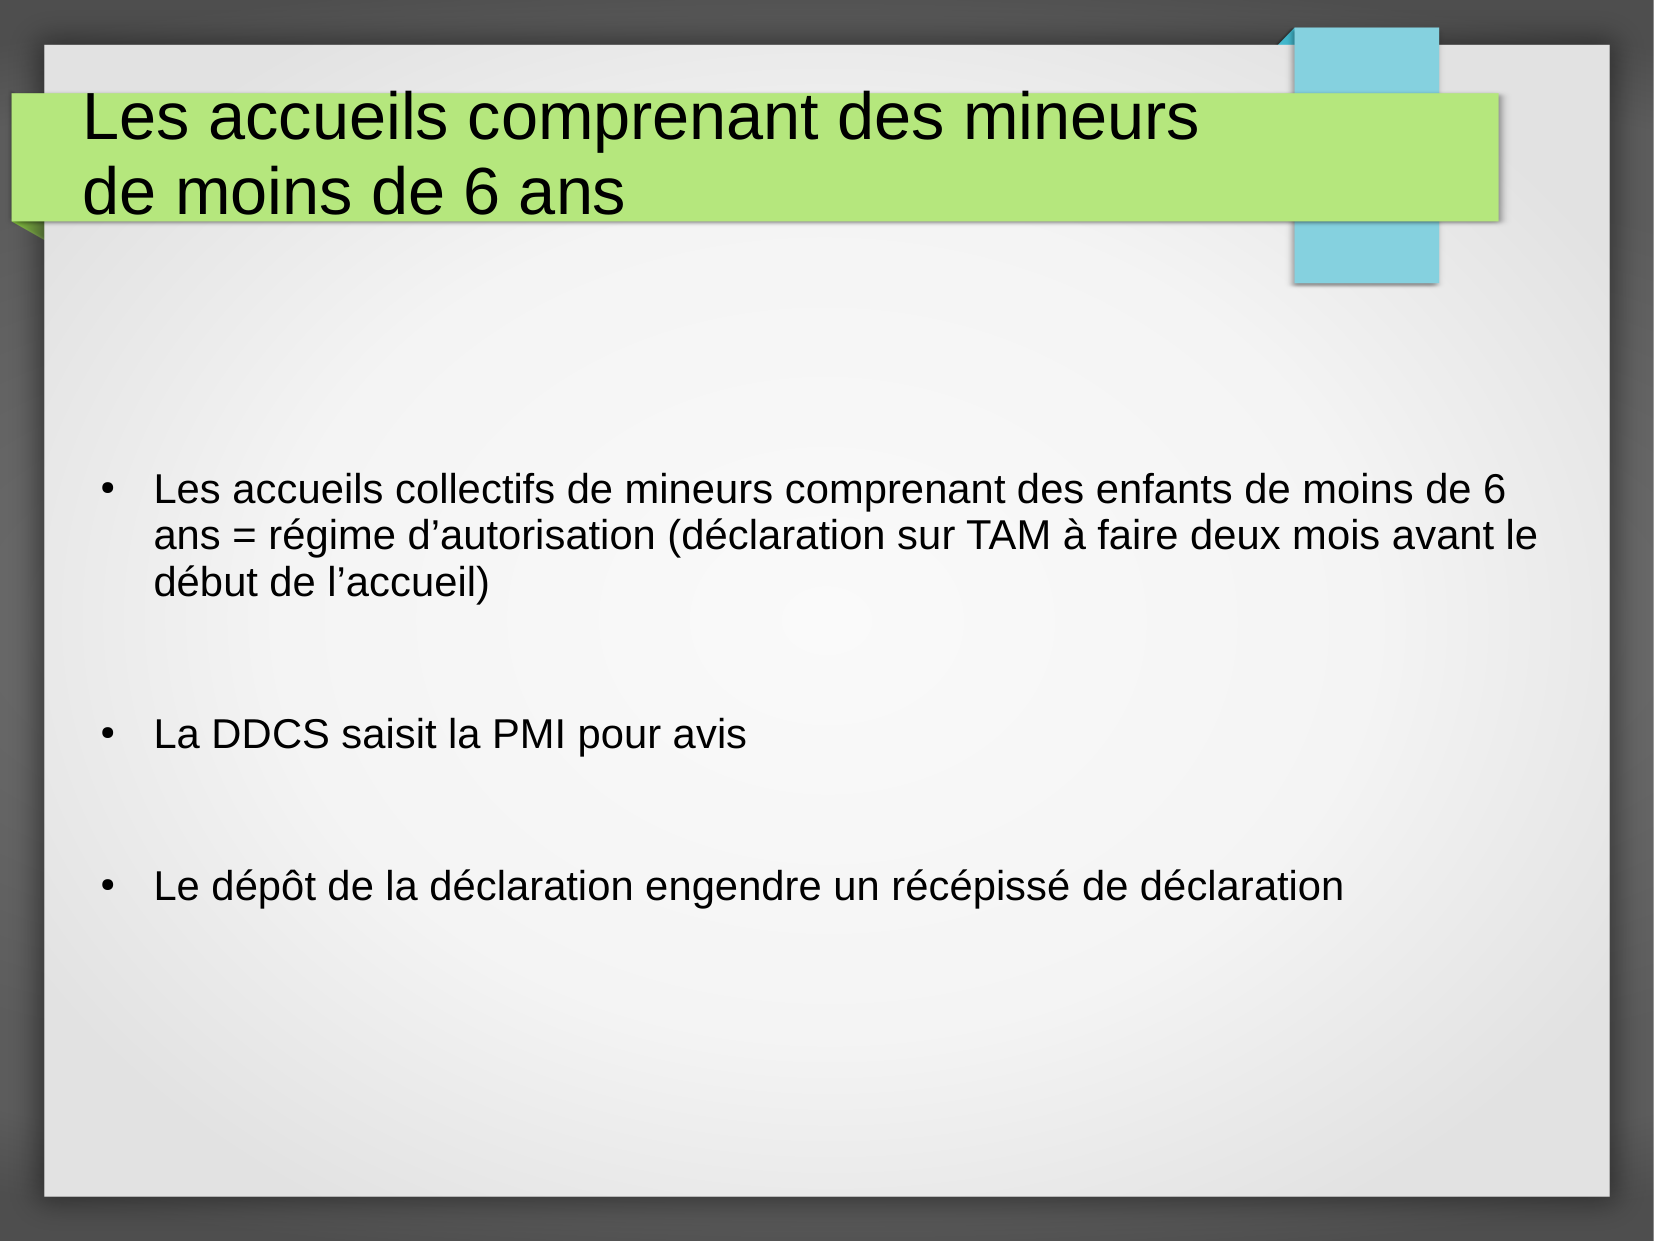

# Les accueils comprenant des mineurs de moins de 6 ans
Les accueils collectifs de mineurs comprenant des enfants de moins de 6 ans = régime d’autorisation (déclaration sur TAM à faire deux mois avant le début de l’accueil)
La DDCS saisit la PMI pour avis
Le dépôt de la déclaration engendre un récépissé de déclaration